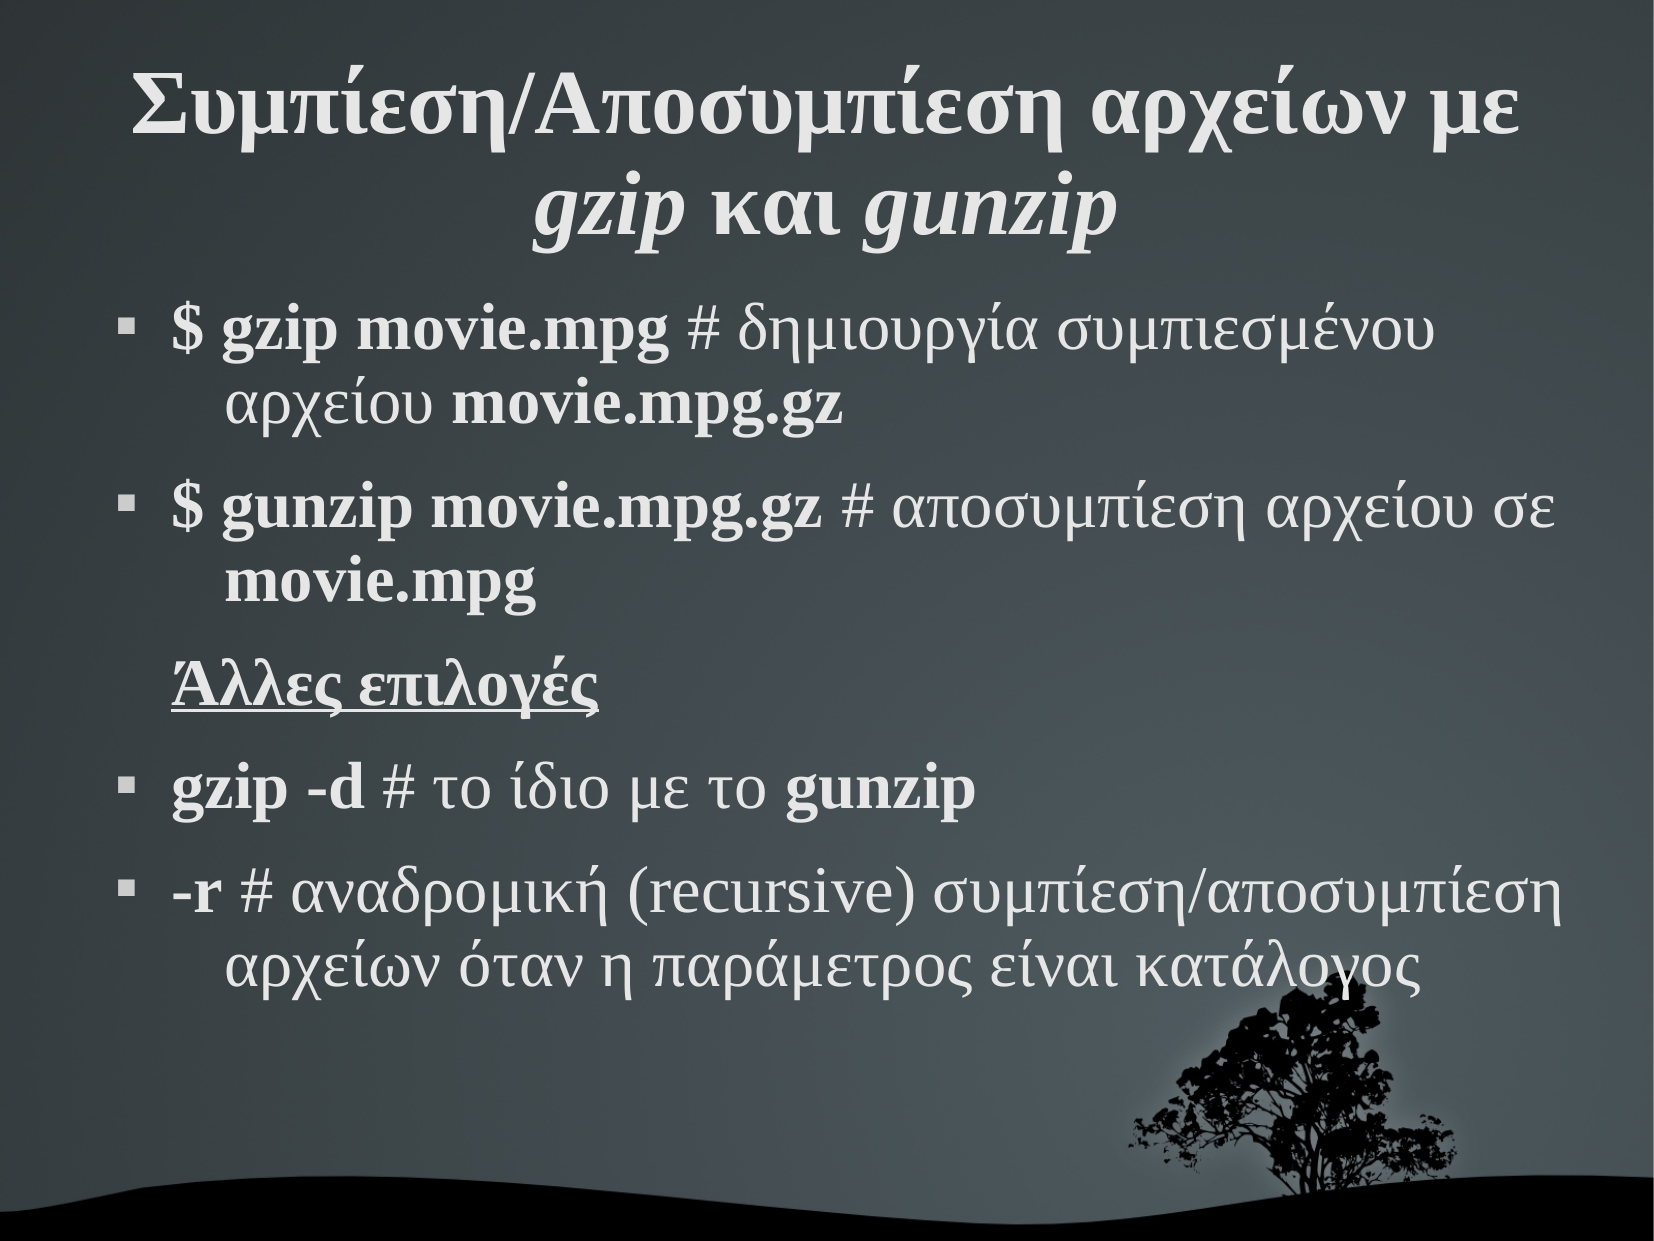

# Συμπίεση/Αποσυμπίεση αρχείων με gzip και gunzip
$ gzip movie.mpg # δημιουργία συμπιεσμένου αρχείου movie.mpg.gz
$ gunzip movie.mpg.gz # αποσυμπίεση αρχείου σε movie.mpg
Άλλες επιλογές
gzip -d # το ίδιο με το gunzip
-r # αναδρομική (recursive) συμπίεση/αποσυμπίεση αρχείων όταν η παράμετρος είναι κατάλογος